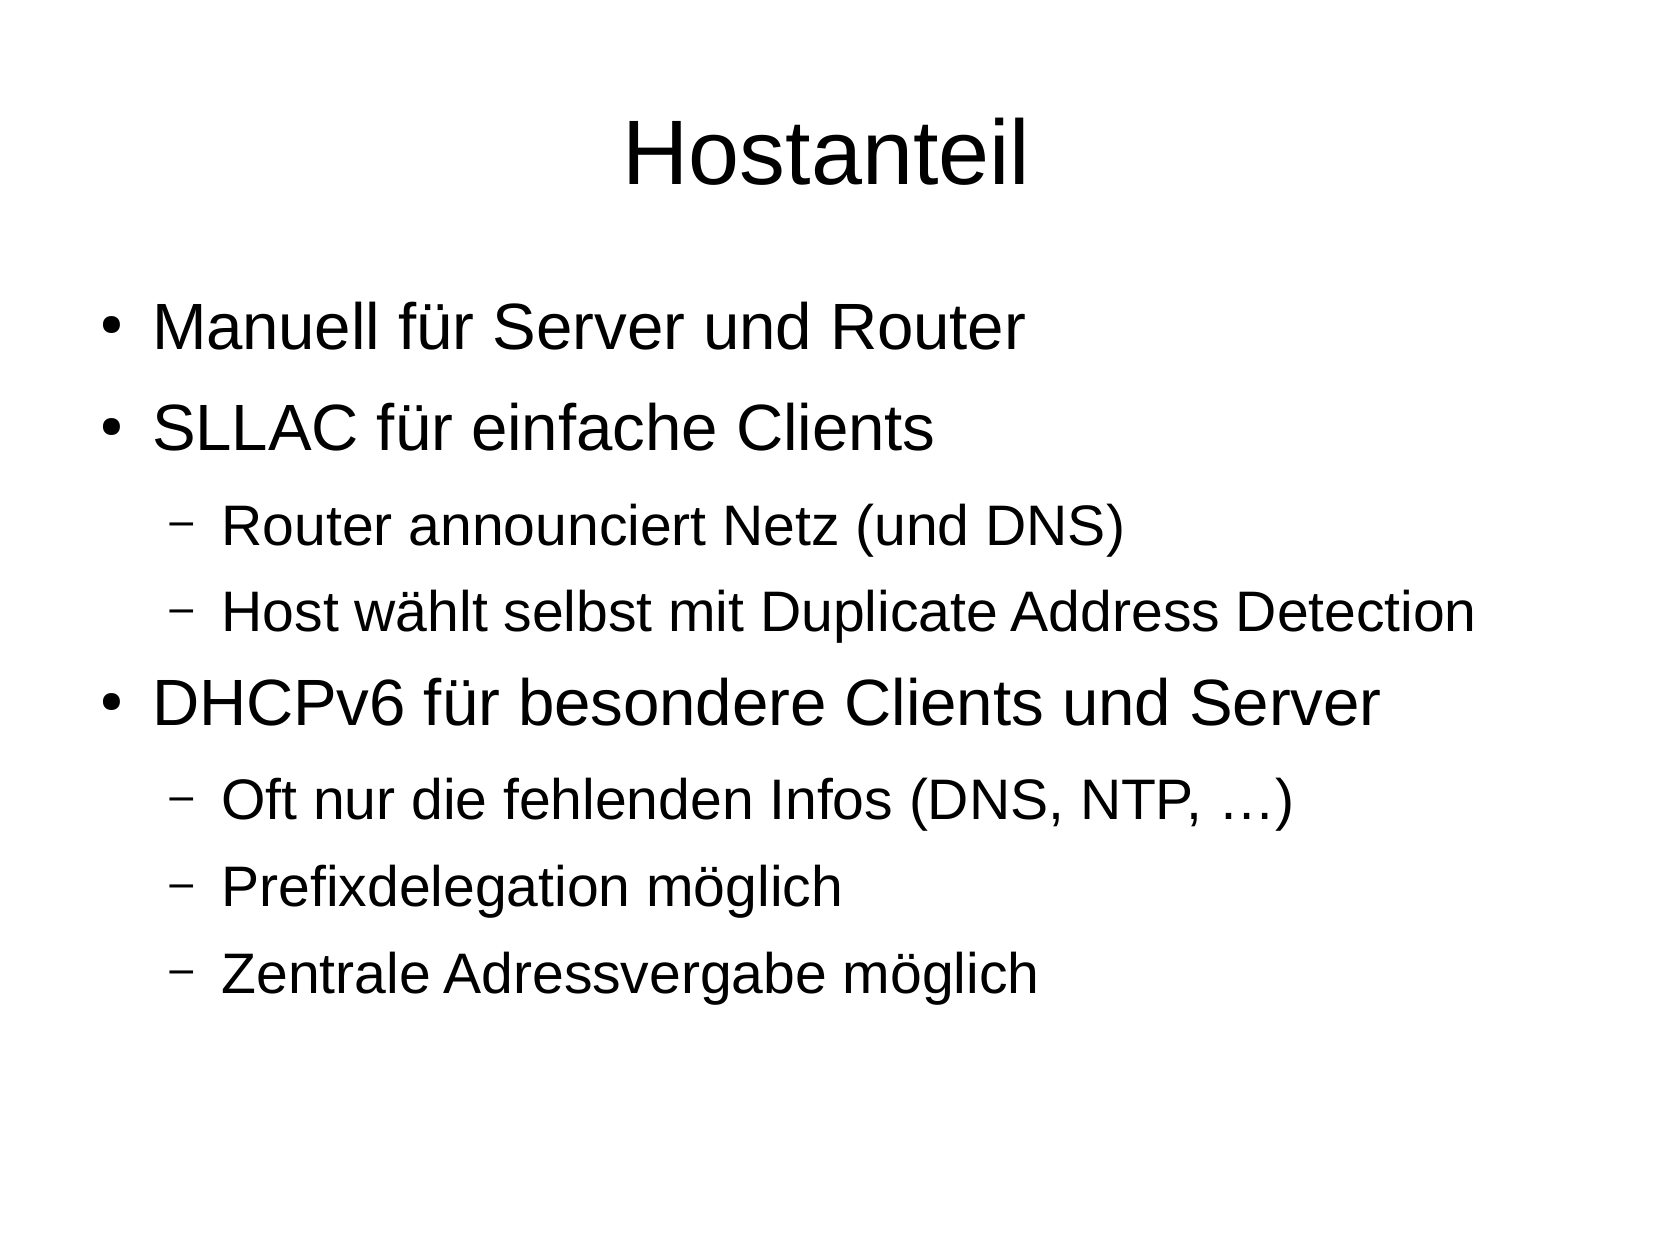

# Hostanteil
Manuell für Server und Router
SLLAC für einfache Clients
Router announciert Netz (und DNS)
Host wählt selbst mit Duplicate Address Detection
DHCPv6 für besondere Clients und Server
Oft nur die fehlenden Infos (DNS, NTP, …)
Prefixdelegation möglich
Zentrale Adressvergabe möglich